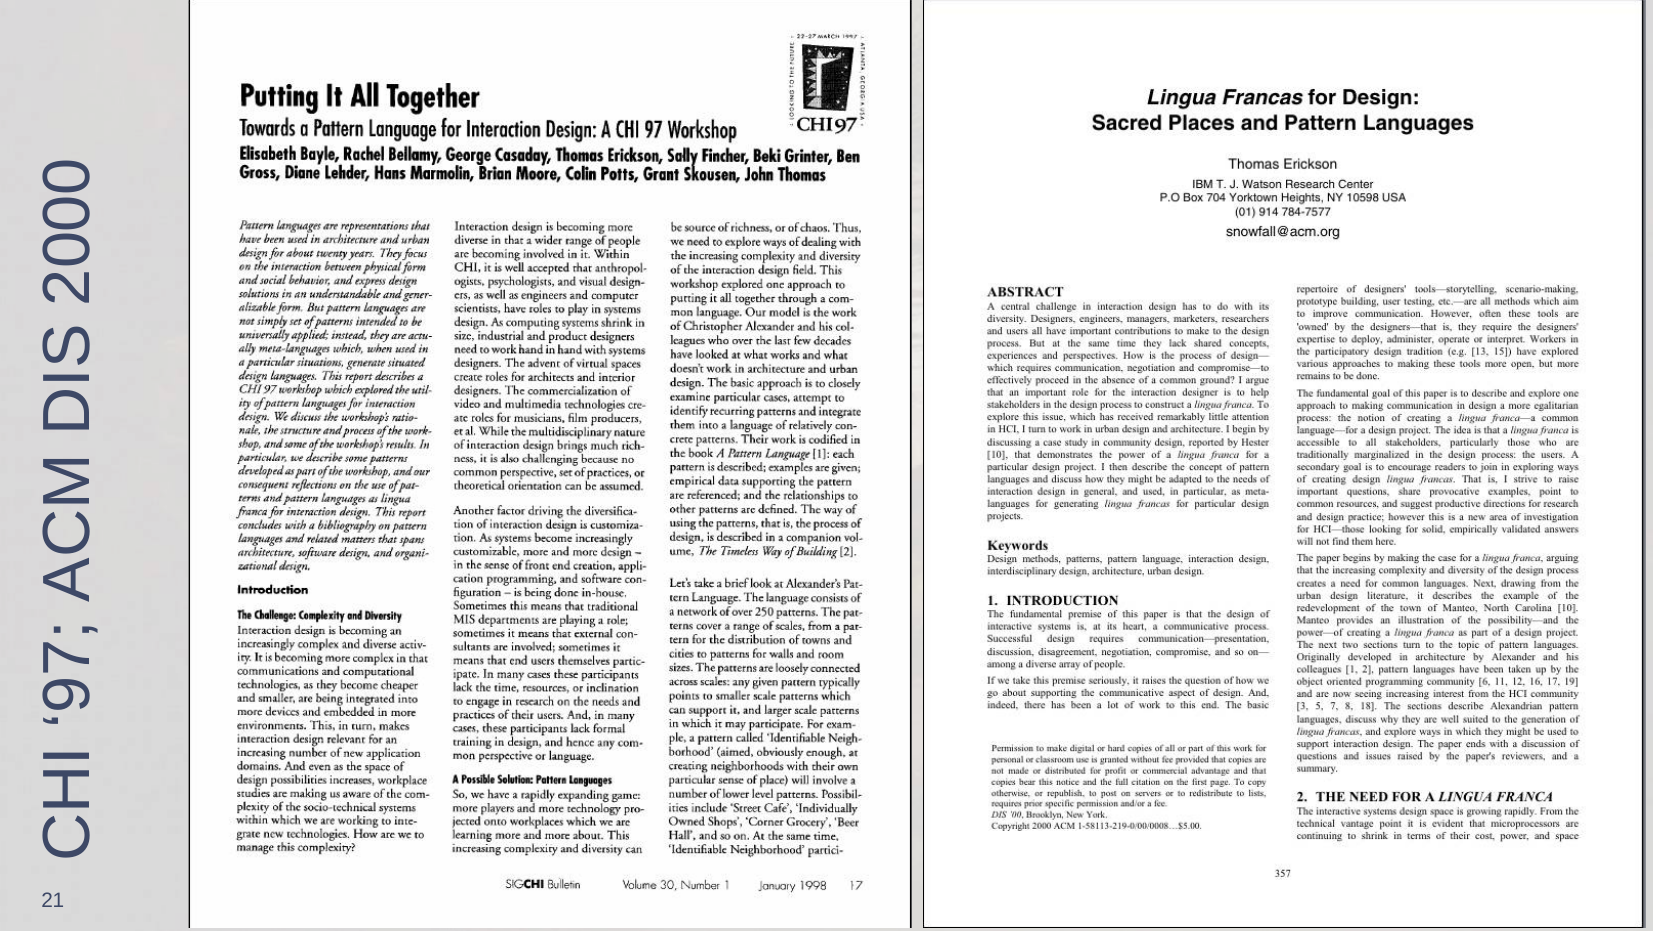

# CHI ‘97; ACM DIS 2000
Evolving Pattern Language towards an Affordance Language
May 2018
21